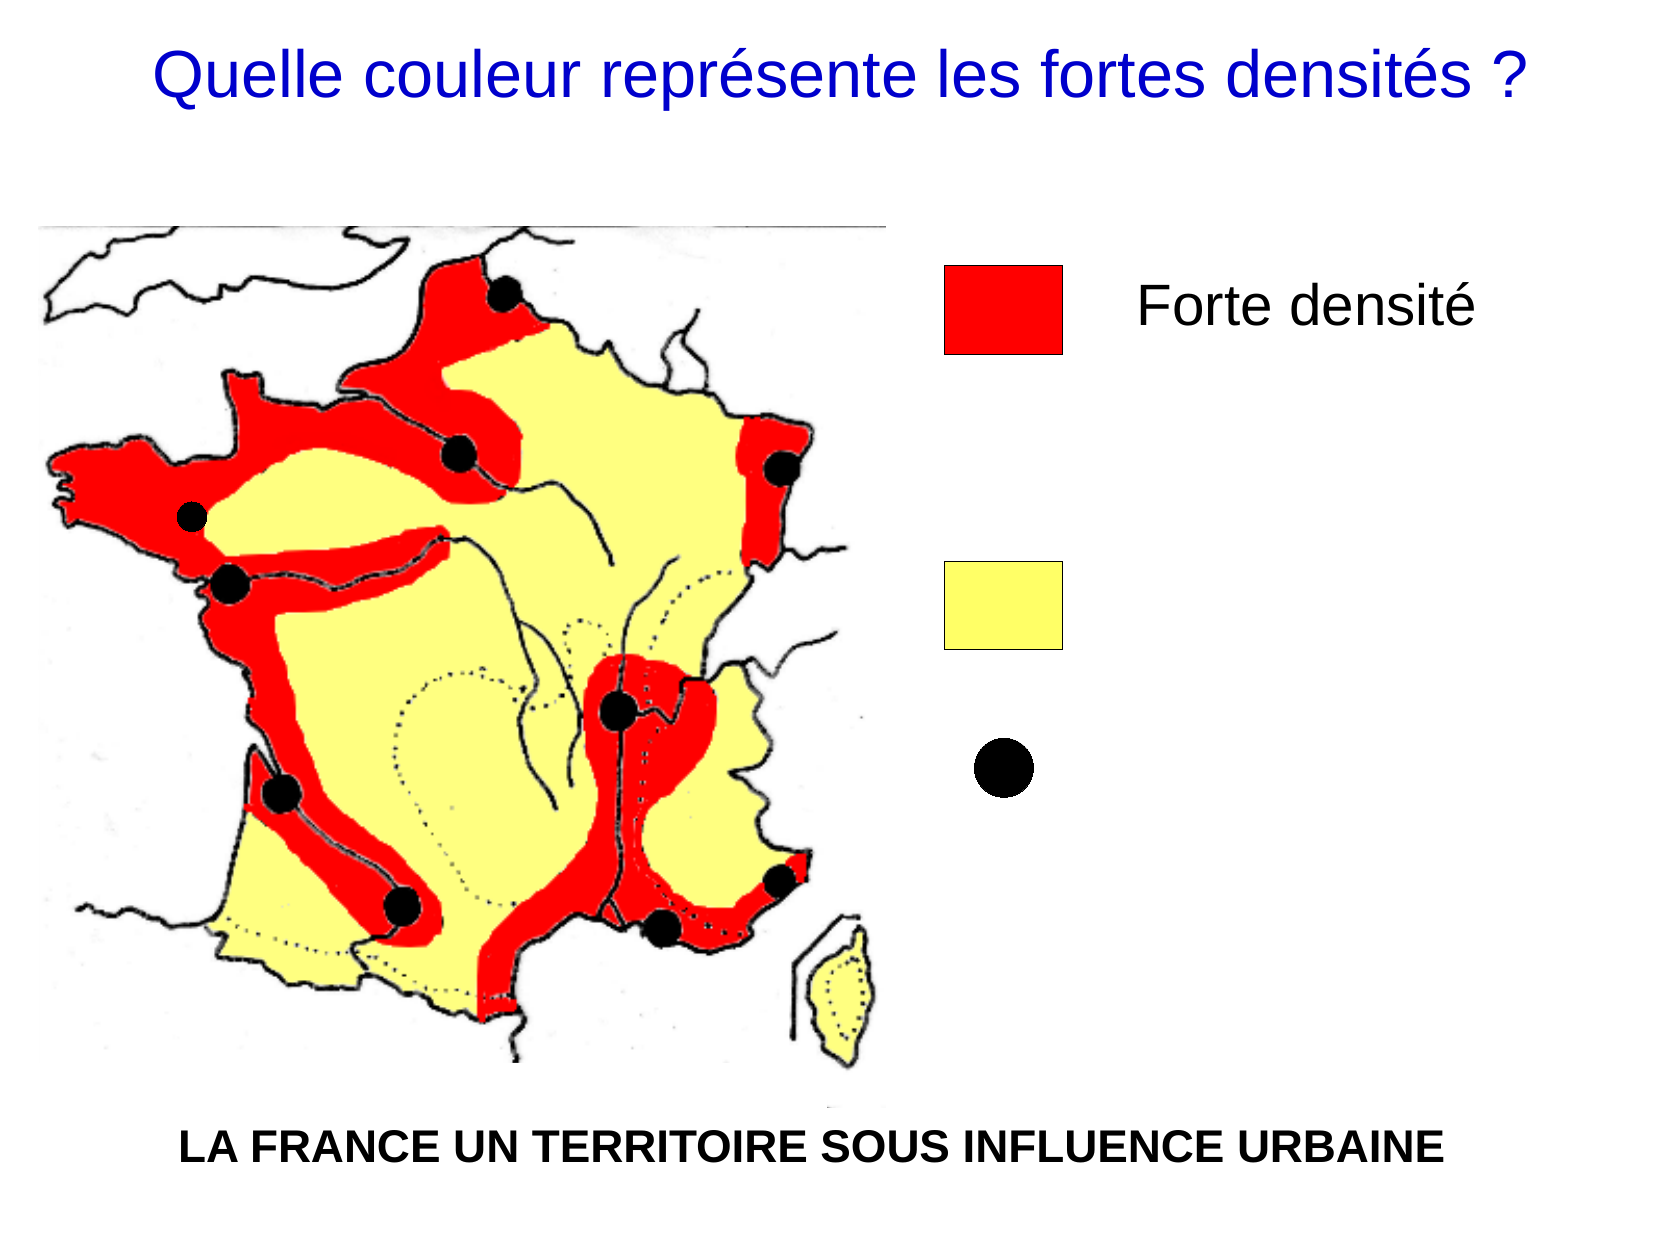

Quelle couleur représente les fortes densités ?
Forte densité
LA FRANCE UN TERRITOIRE SOUS INFLUENCE URBAINE